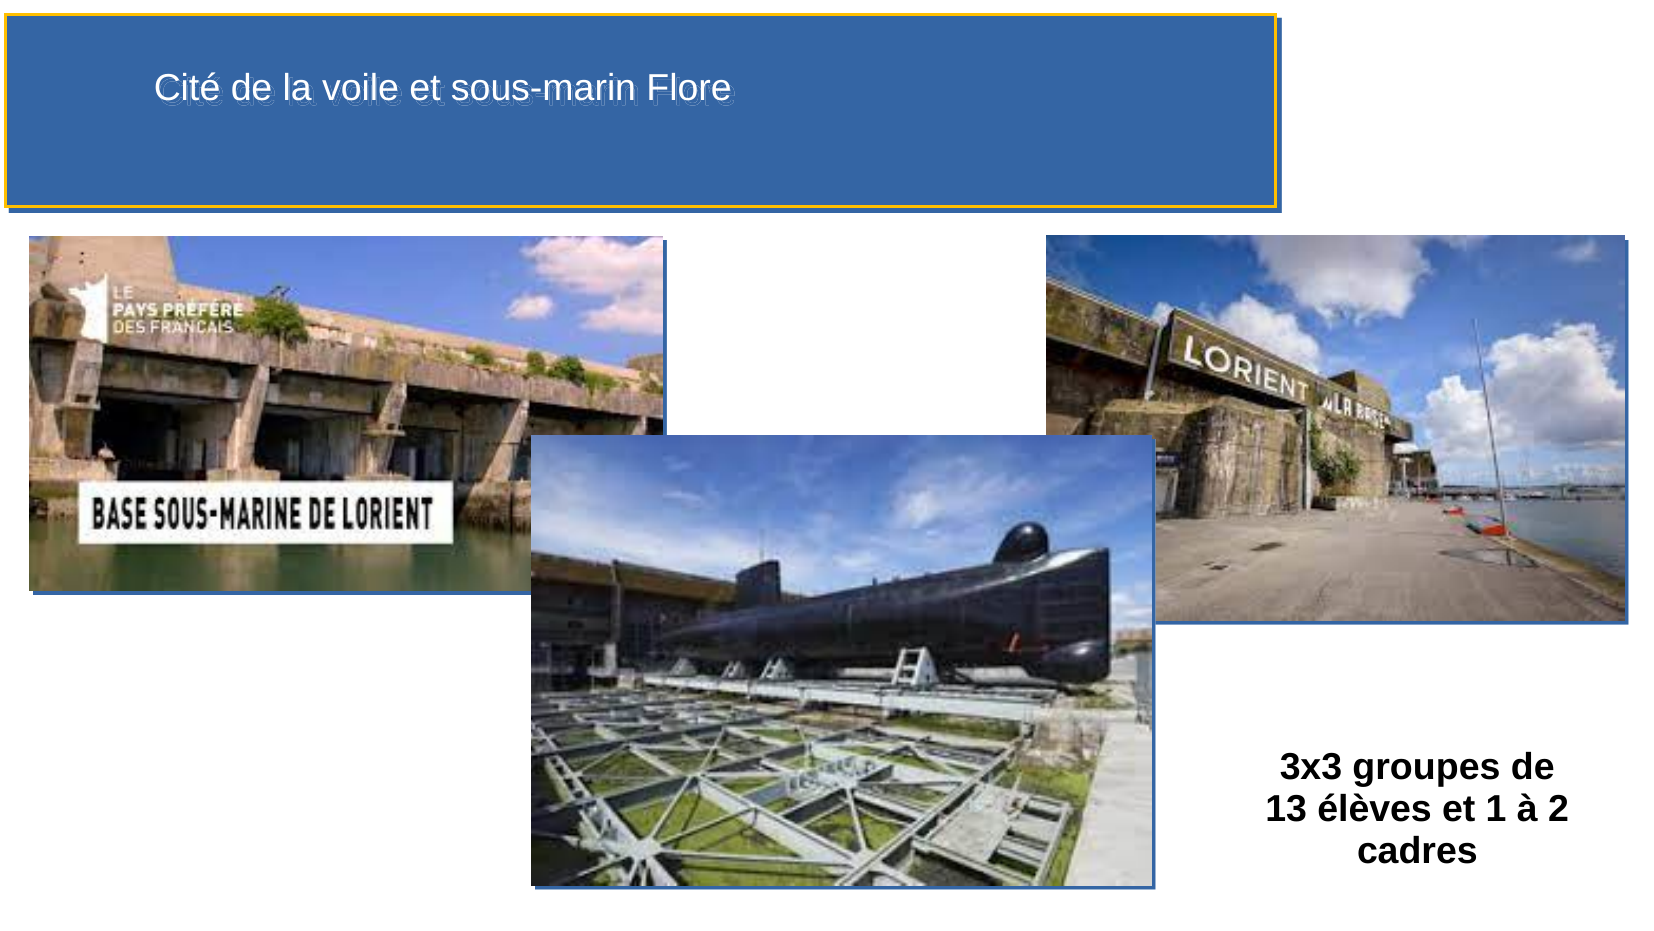

Cité de la voile et sous-marin Flore
3x3 groupes de 13 élèves et 1 à 2 cadres